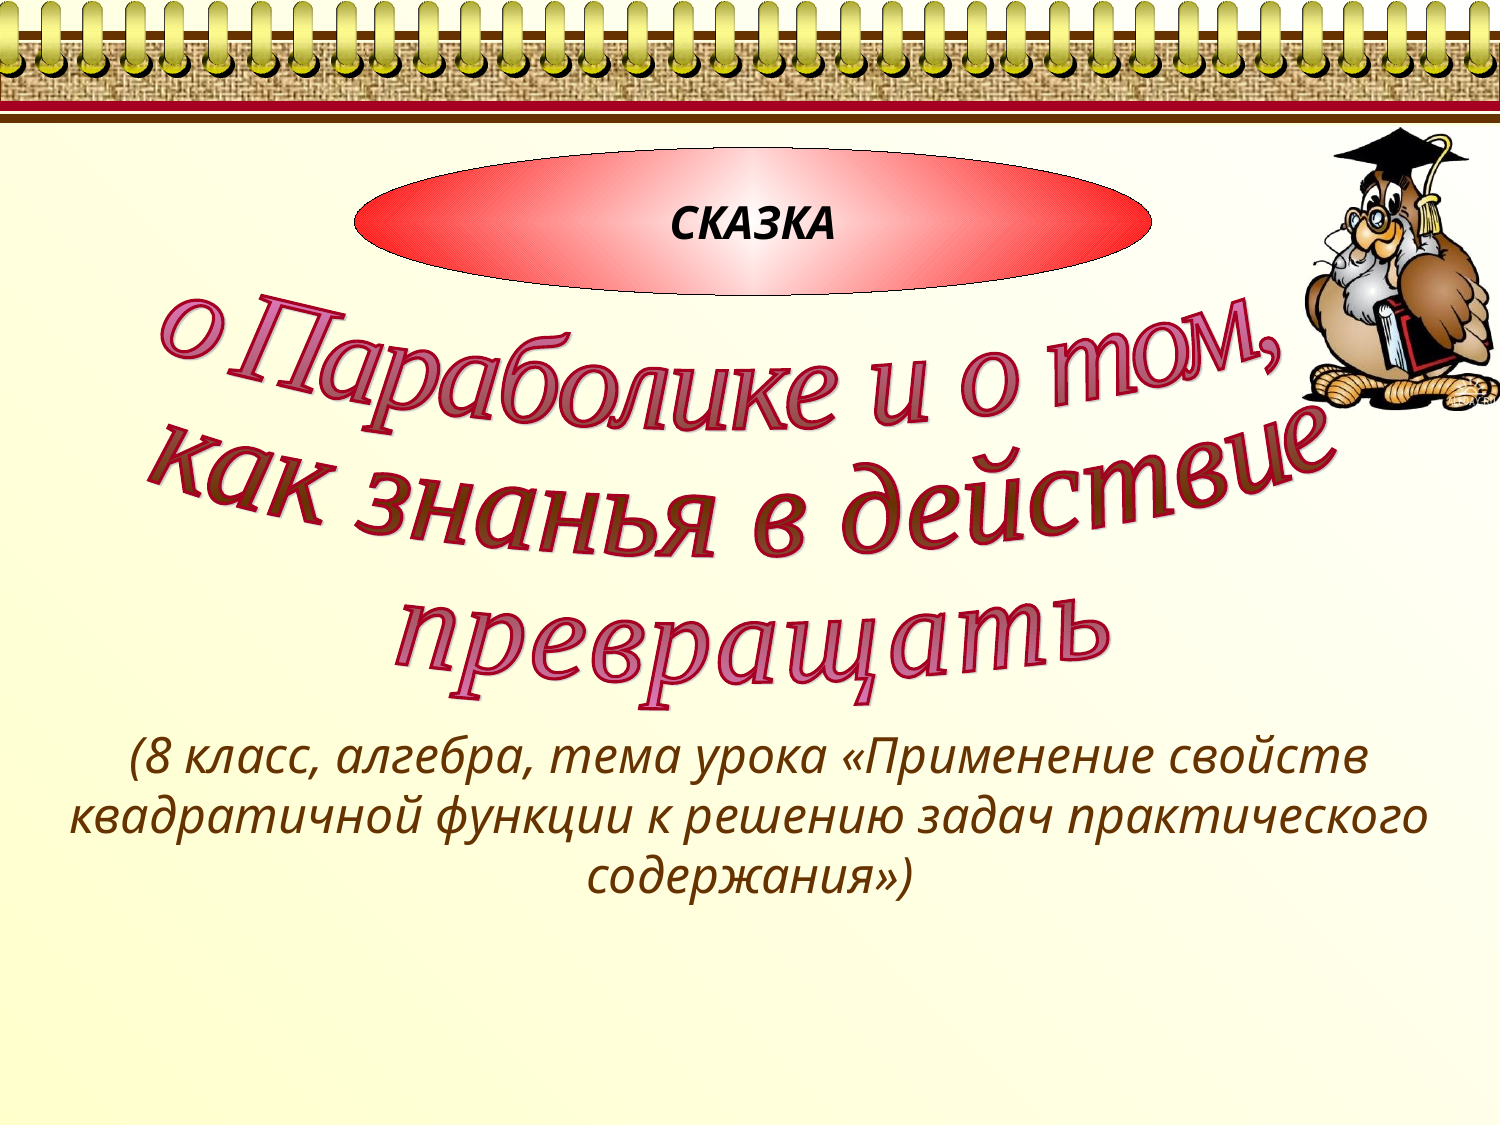

СКАЗКА
о Параболике и о том,
 как знанья в действие
 превращать
(8 класс, алгебра, тема урока «Применение свойств квадратичной функции к решению задач практического содержания»)